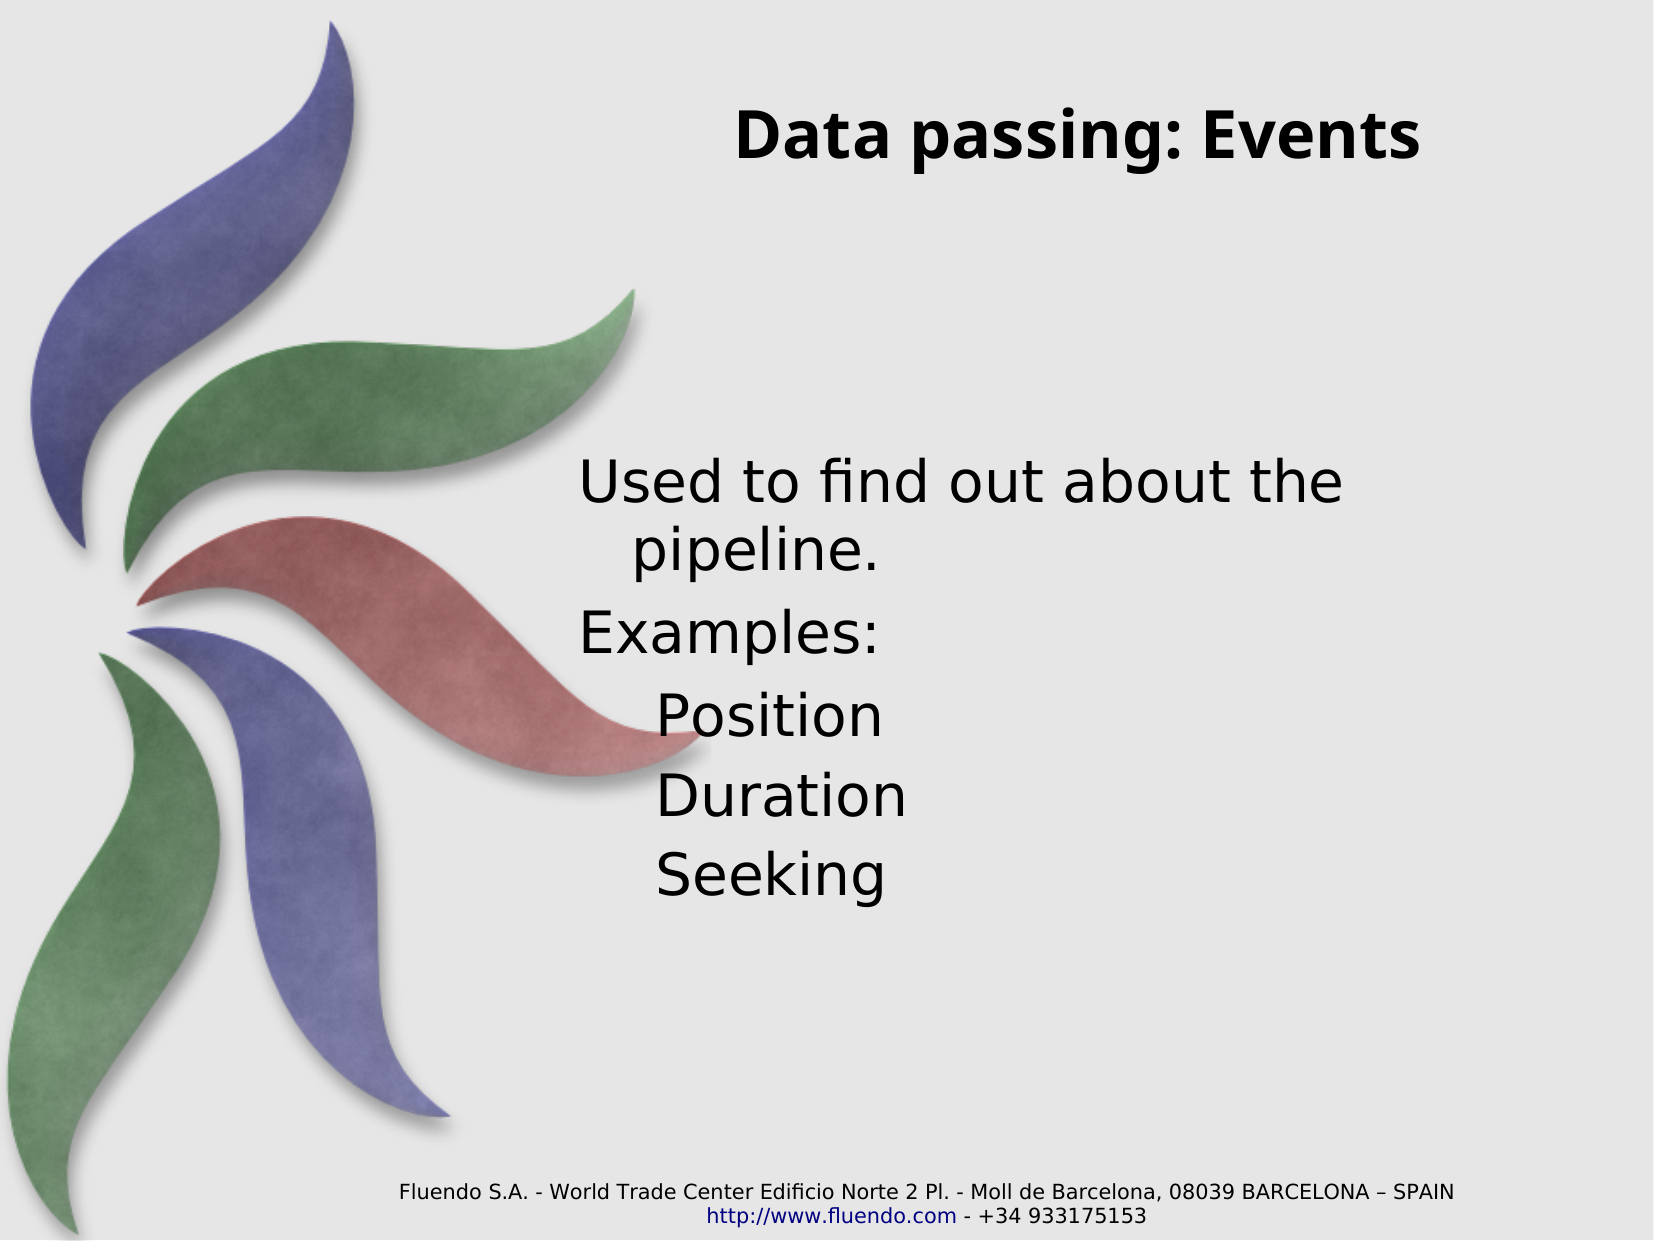

# Data passing: Events
Used to find out about the pipeline.
Examples:
Position
Duration
Seeking